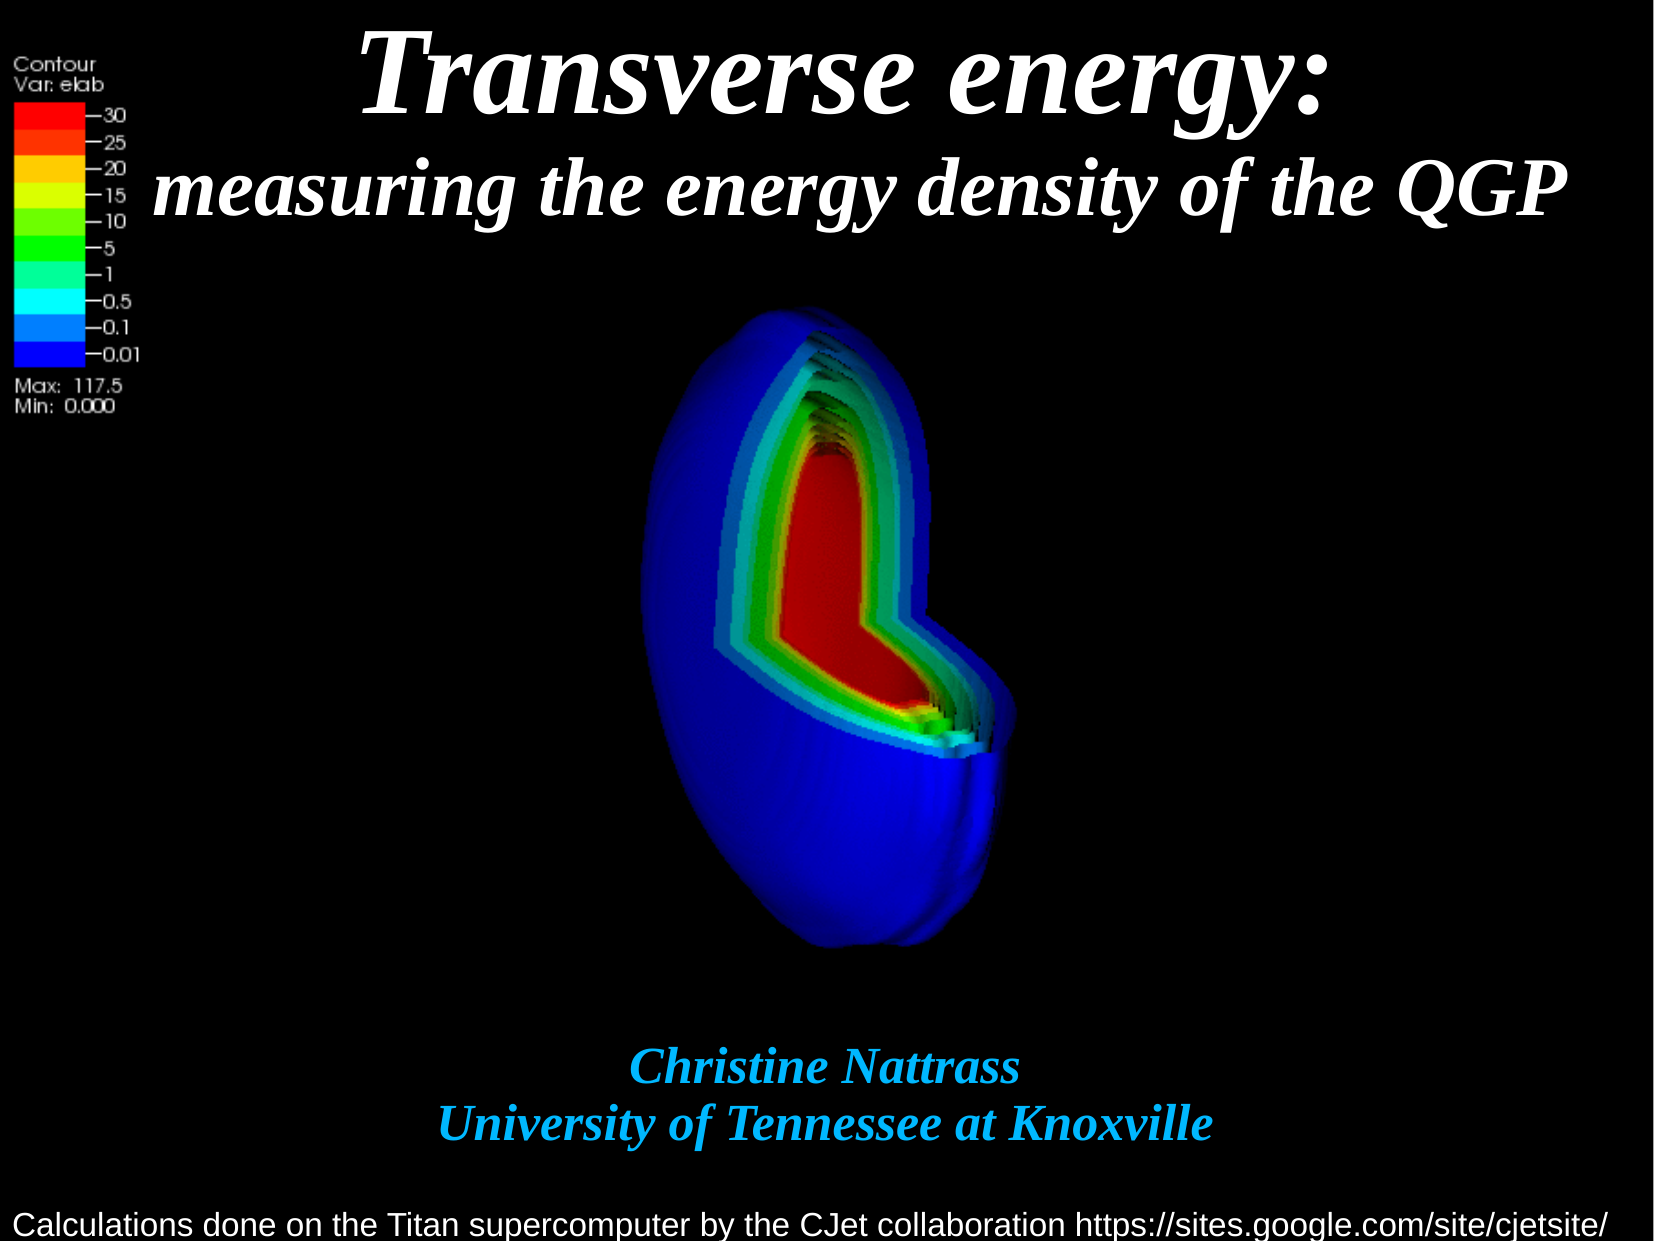

Transverse energy:
measuring the energy density of the QGP
Christine Nattrass
University of Tennessee at Knoxville
Calculations done on the Titan supercomputer by the CJet collaboration https://sites.google.com/site/cjetsite/